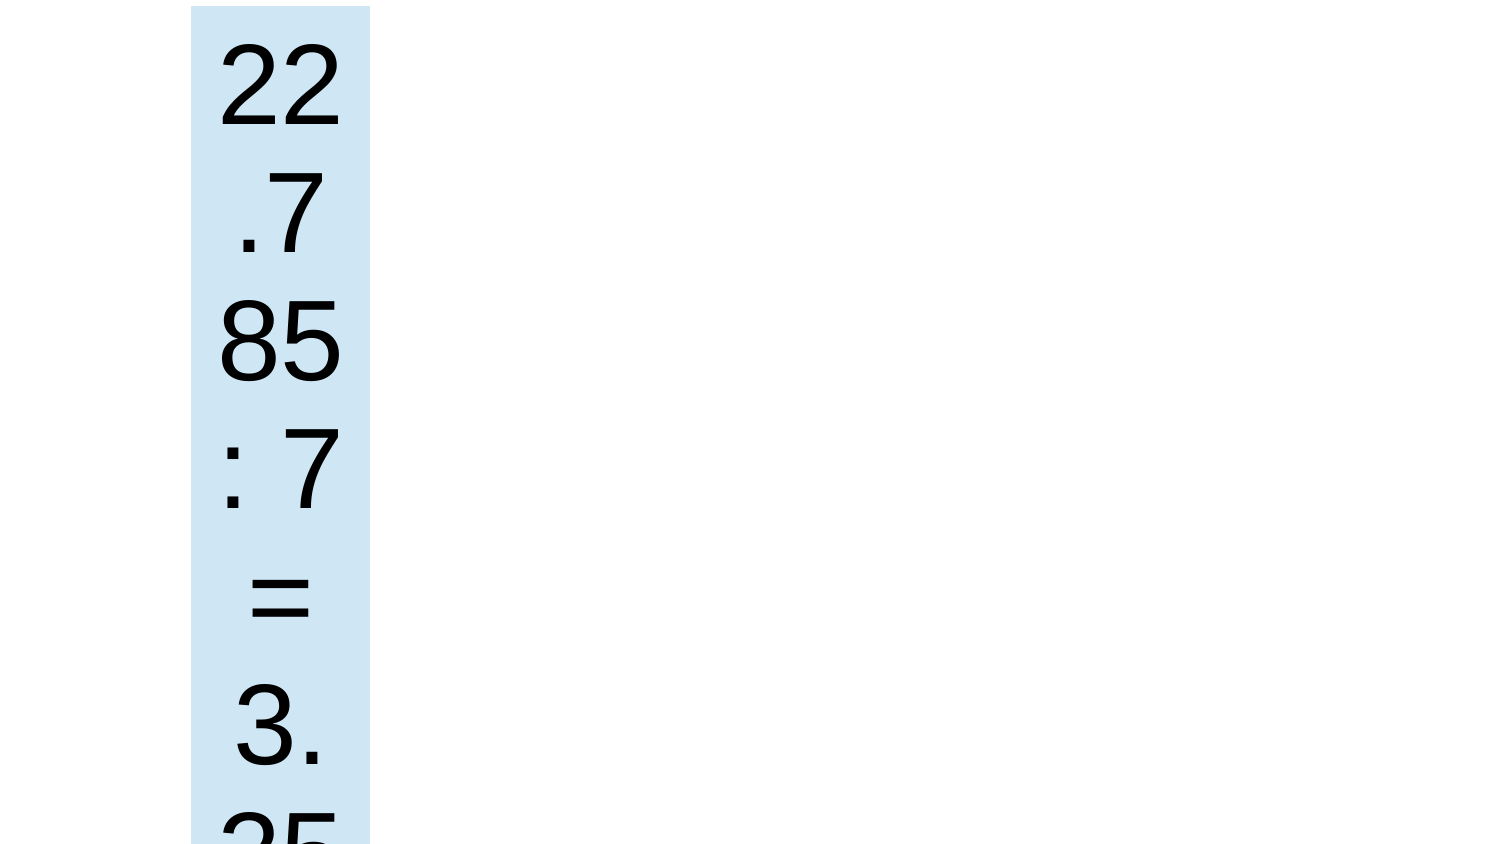

| 22.785 : 7 = 3.255 | | | | |
| --- | --- | --- | --- | --- |
| 29.785 | : | 7 | = | |